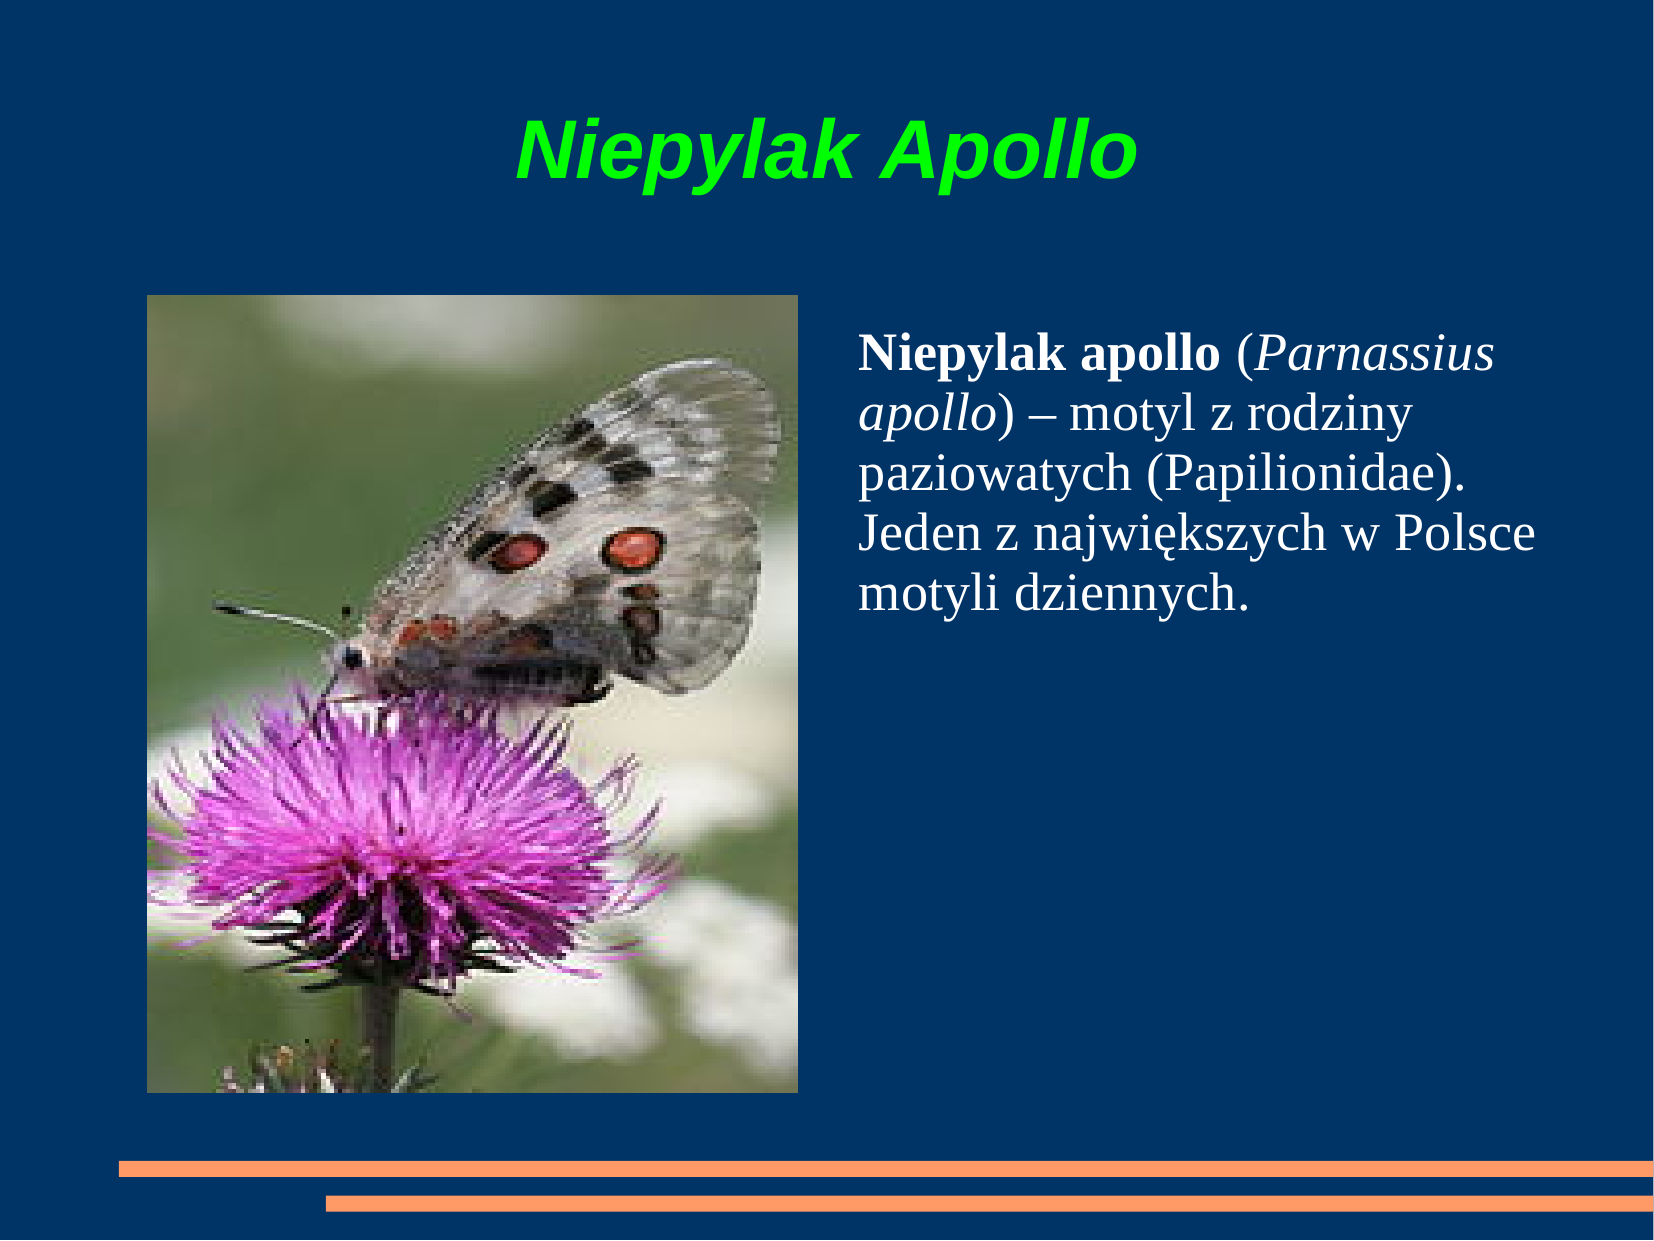

# Niepylak Apollo
Niepylak apollo (Parnassius apollo) – motyl z rodziny paziowatych (Papilionidae). Jeden z największych w Polsce motyli dziennych.